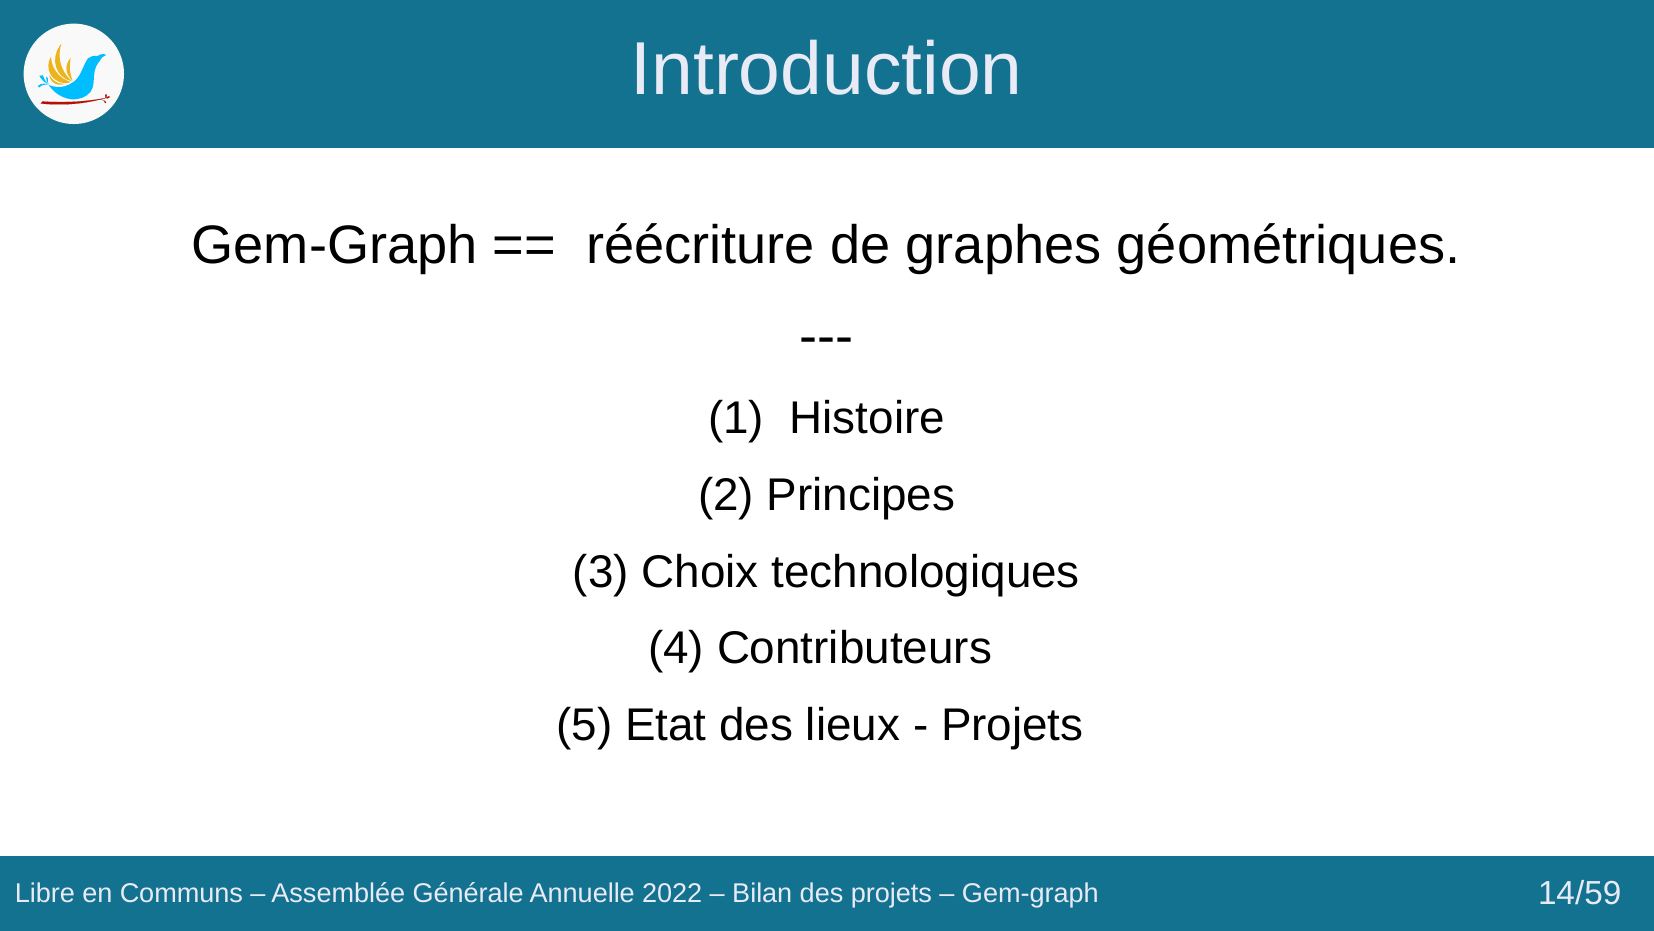

Introduction
Gem-Graph == réécriture de graphes géométriques.
---
(1) Histoire
(2) Principes
(3) Choix technologiques
(4) Contributeurs
(5) Etat des lieux - Projets
Libre en Communs – Assemblée Générale Annuelle 2022 – Bilan des projets – Gem-graph